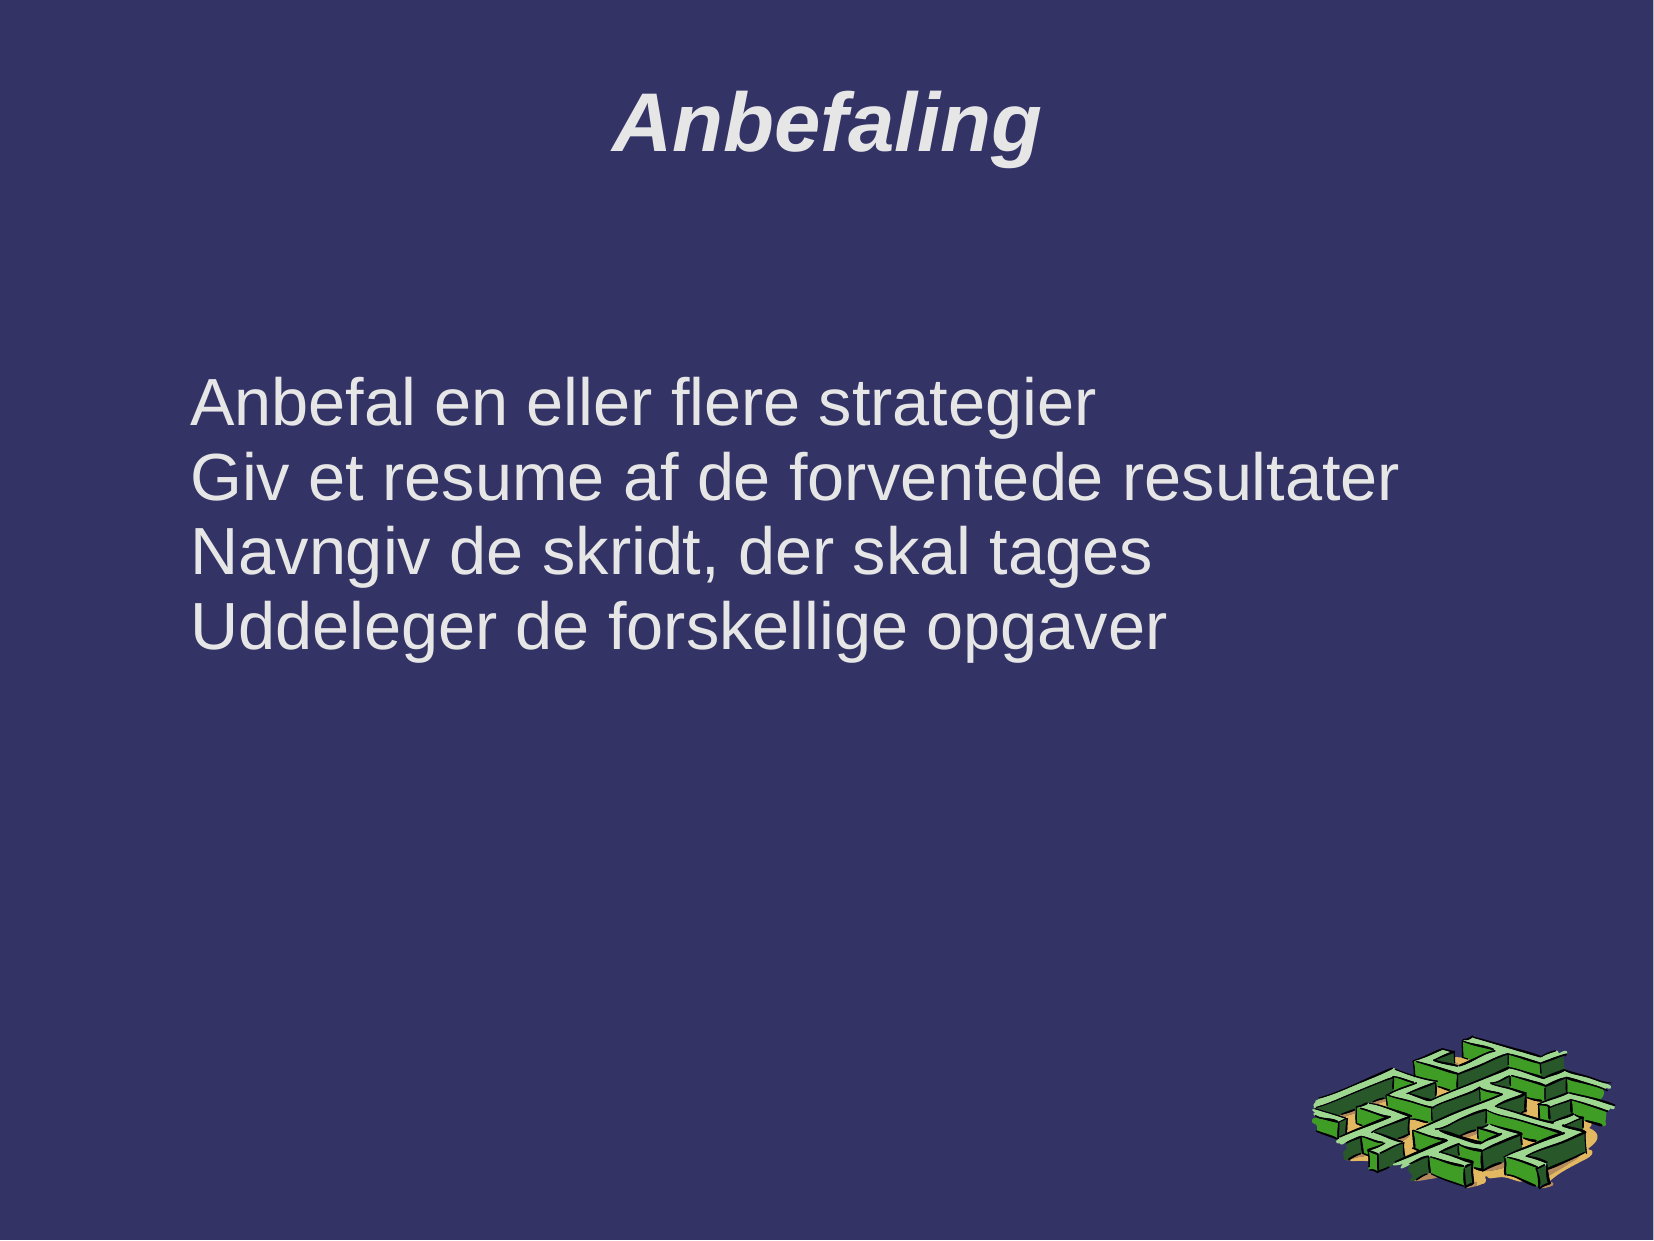

# Anbefaling
Anbefal en eller flere strategier
Giv et resume af de forventede resultater
Navngiv de skridt, der skal tages
Uddeleger de forskellige opgaver